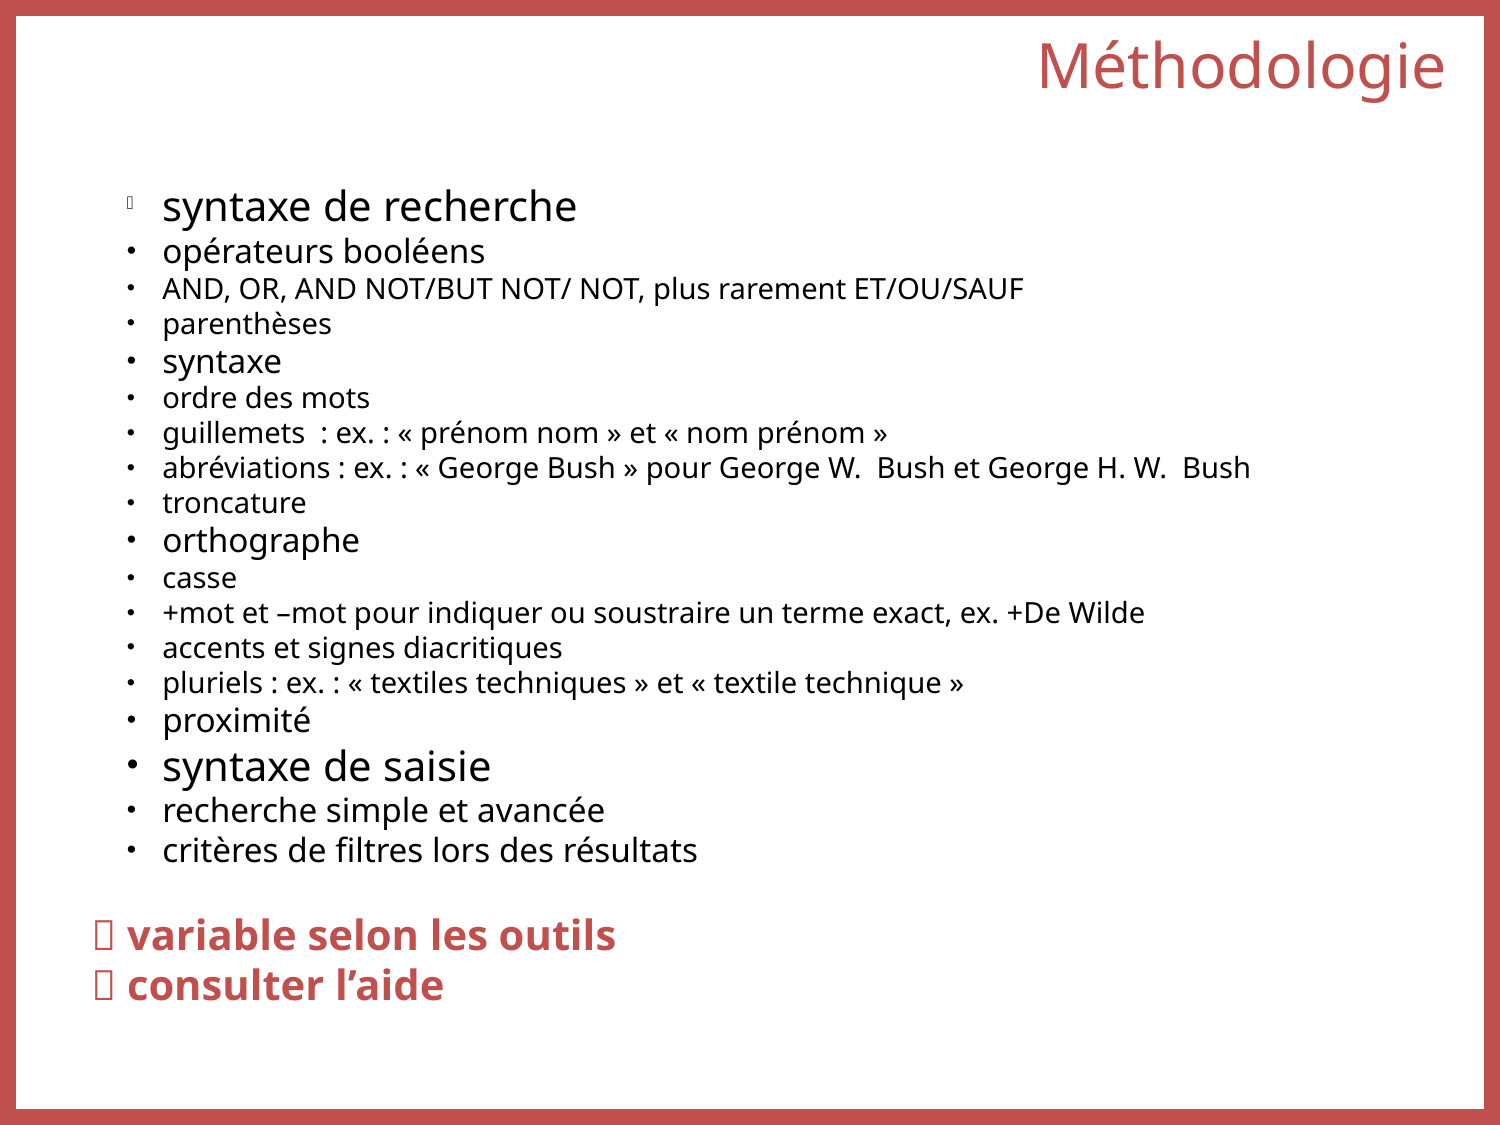

Méthodologie
syntaxe de recherche
opérateurs booléens
AND, OR, AND NOT/BUT NOT/ NOT, plus rarement ET/OU/SAUF
parenthèses
syntaxe
ordre des mots
guillemets : ex. : « prénom nom » et « nom prénom »
abréviations : ex. : « George Bush » pour George W. Bush et George H. W. Bush
troncature
orthographe
casse
+mot et –mot pour indiquer ou soustraire un terme exact, ex. +De Wilde
accents et signes diacritiques
pluriels : ex. : « textiles techniques » et « textile technique »
proximité
syntaxe de saisie
recherche simple et avancée
critères de filtres lors des résultats
 variable selon les outils
 consulter l’aide